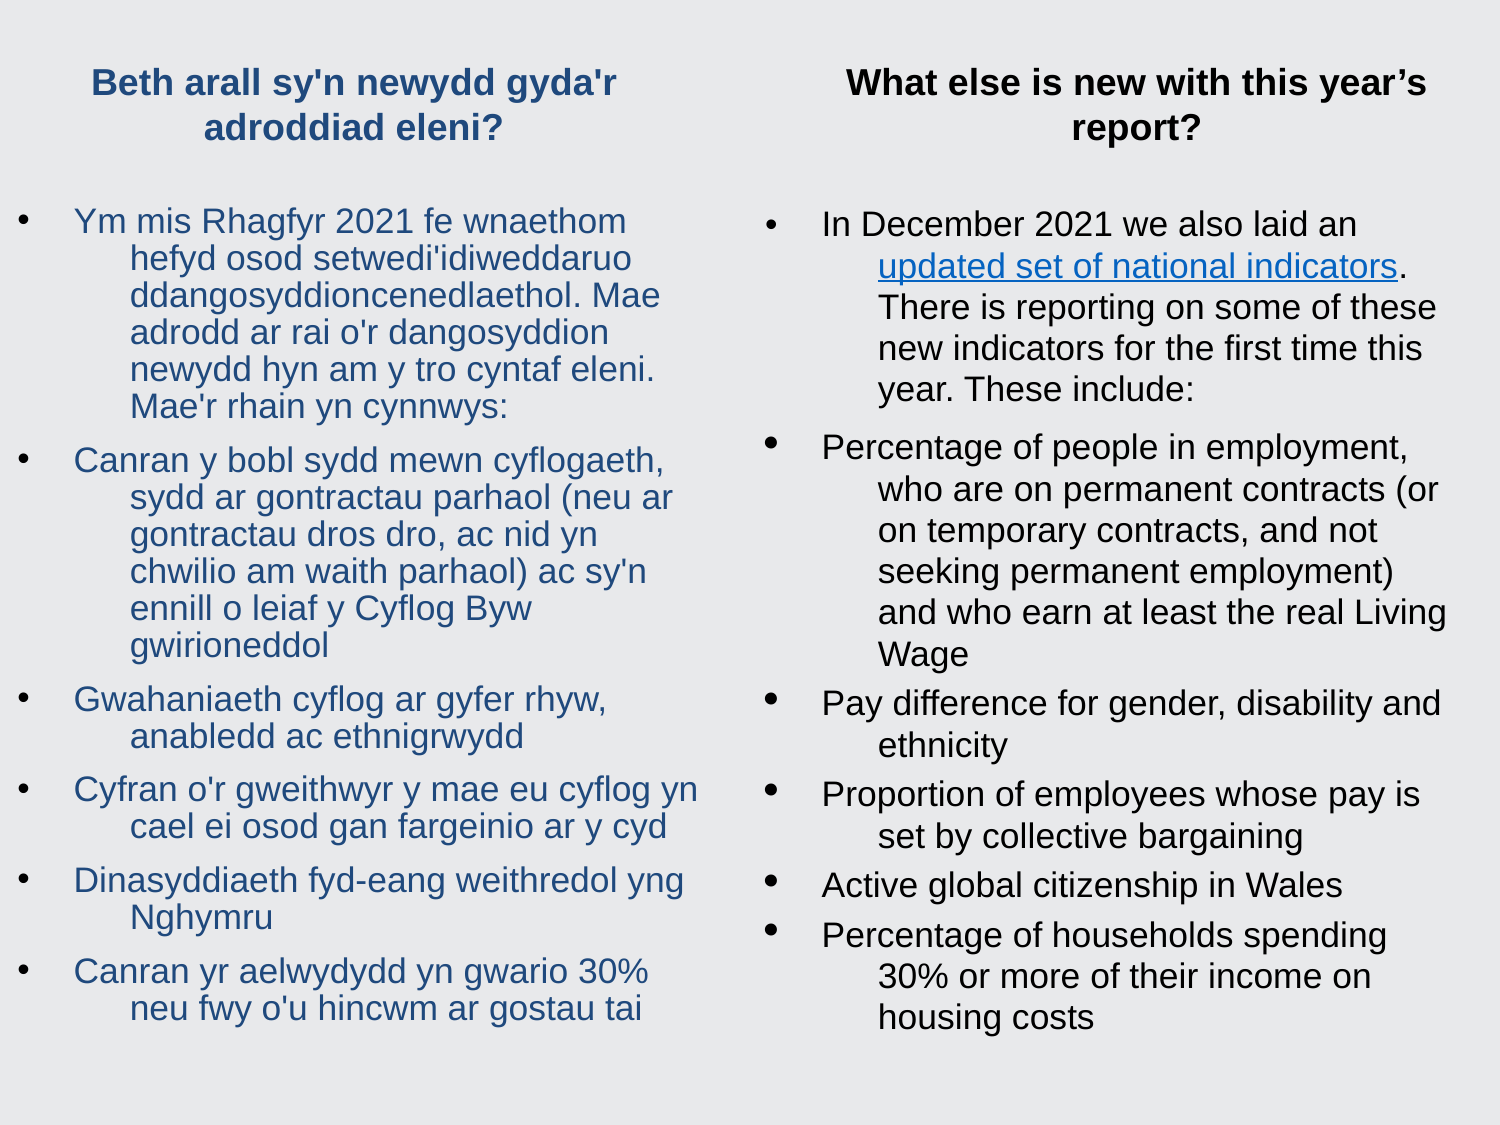

Beth arall sy'n newydd gyda'r adroddiad eleni?
What else is new with this year’s report?
Ym mis Rhagfyr 2021 fe wnaethom hefyd osod setwedi'idiweddaruoddangosyddioncenedlaethol. Mae adrodd ar rai o'r dangosyddion newydd hyn am y tro cyntaf eleni. Mae'r rhain yn cynnwys:
Canran y bobl sydd mewn cyflogaeth, sydd ar gontractau parhaol (neu ar gontractau dros dro, ac nid yn chwilio am waith parhaol) ac sy'n ennill o leiaf y Cyflog Byw gwirioneddol
Gwahaniaeth cyflog ar gyfer rhyw, anabledd ac ethnigrwydd
Cyfran o'r gweithwyr y mae eu cyflog yn cael ei osod gan fargeinio ar y cyd
Dinasyddiaeth fyd-eang weithredol yng Nghymru
Canran yr aelwydydd yn gwario 30% neu fwy o'u hincwm ar gostau tai
# In December 2021 we also laid an updated set of national indicators. There is reporting on some of these new indicators for the first time this year. These include:
Percentage of people in employment, who are on permanent contracts (or on temporary contracts, and not seeking permanent employment) and who earn at least the real Living Wage
Pay difference for gender, disability and ethnicity
Proportion of employees whose pay is set by collective bargaining
Active global citizenship in Wales
Percentage of households spending 30% or more of their income on housing costs